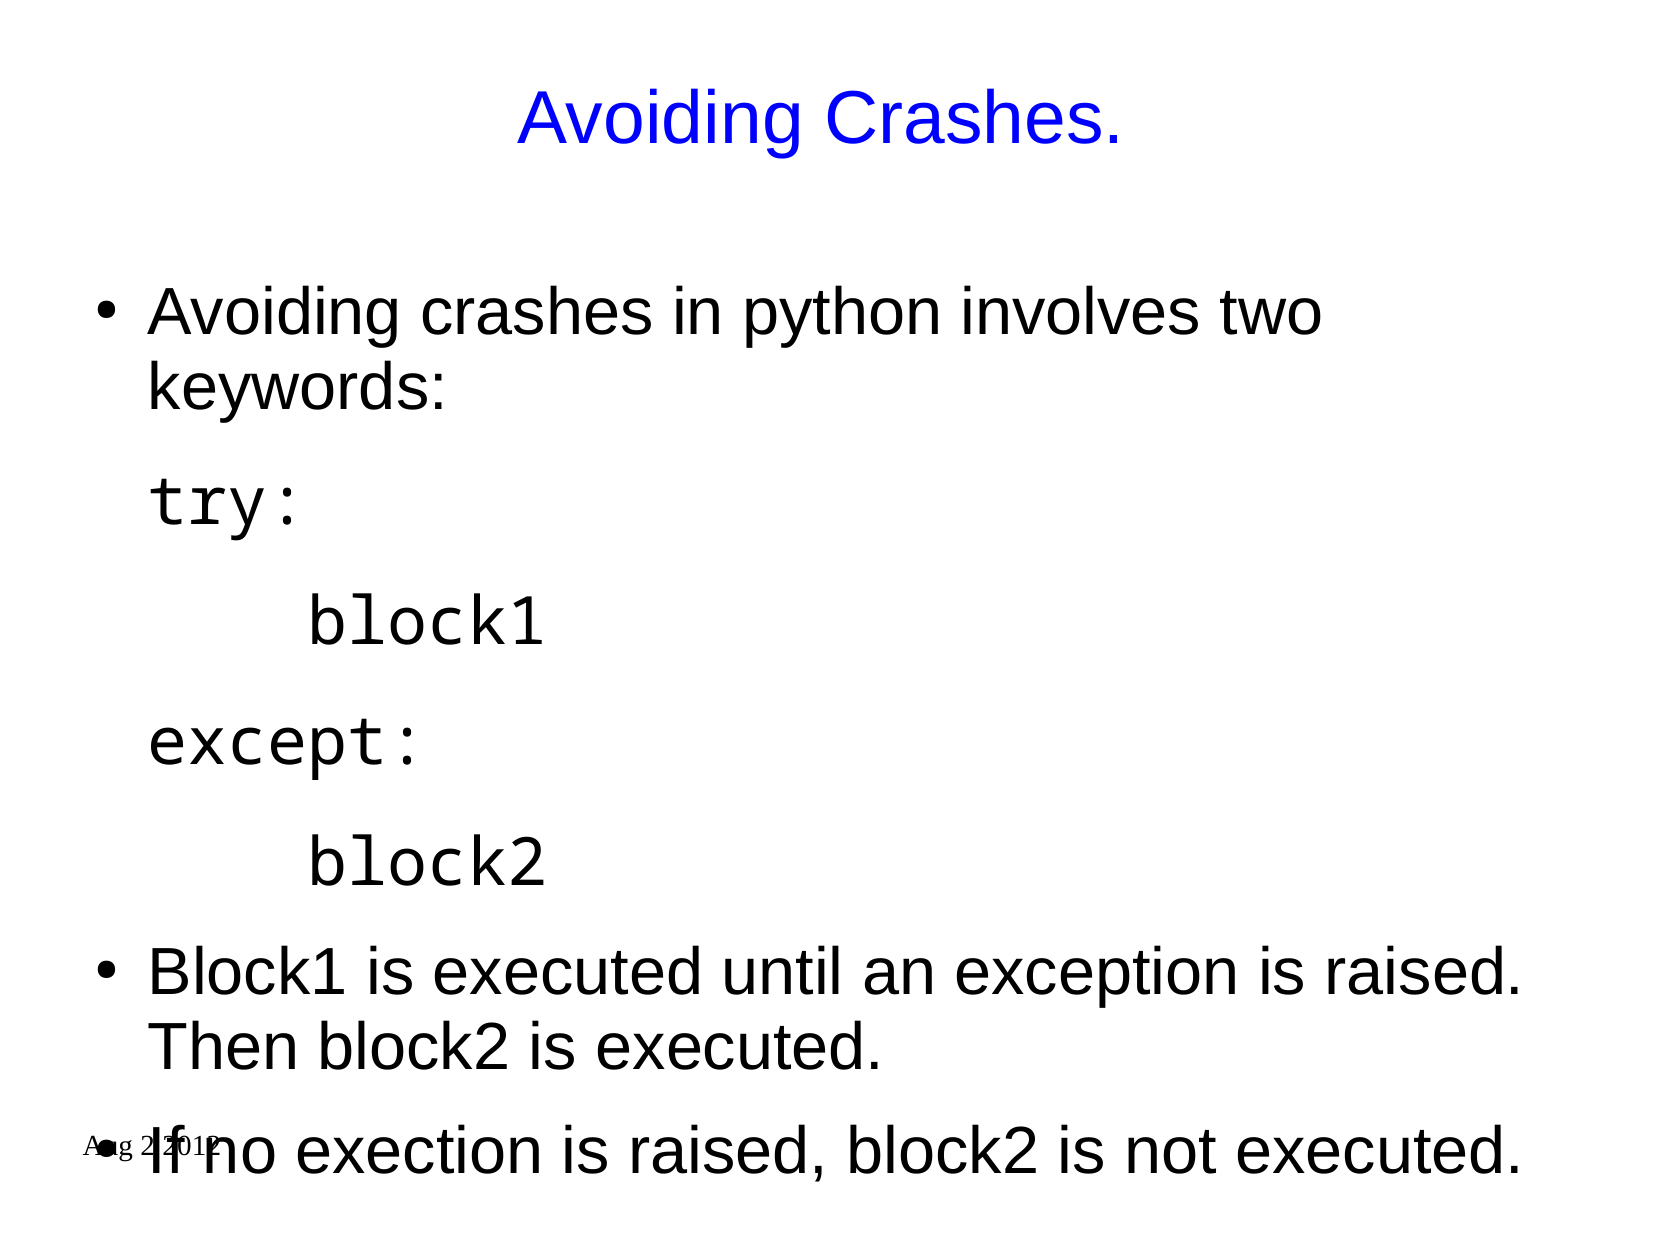

# Avoiding Crashes.
Avoiding crashes in python involves two keywords:
try:
 block1
except:
 block2
Block1 is executed until an exception is raised. Then block2 is executed.
If no exection is raised, block2 is not executed.
Aug 2 2012